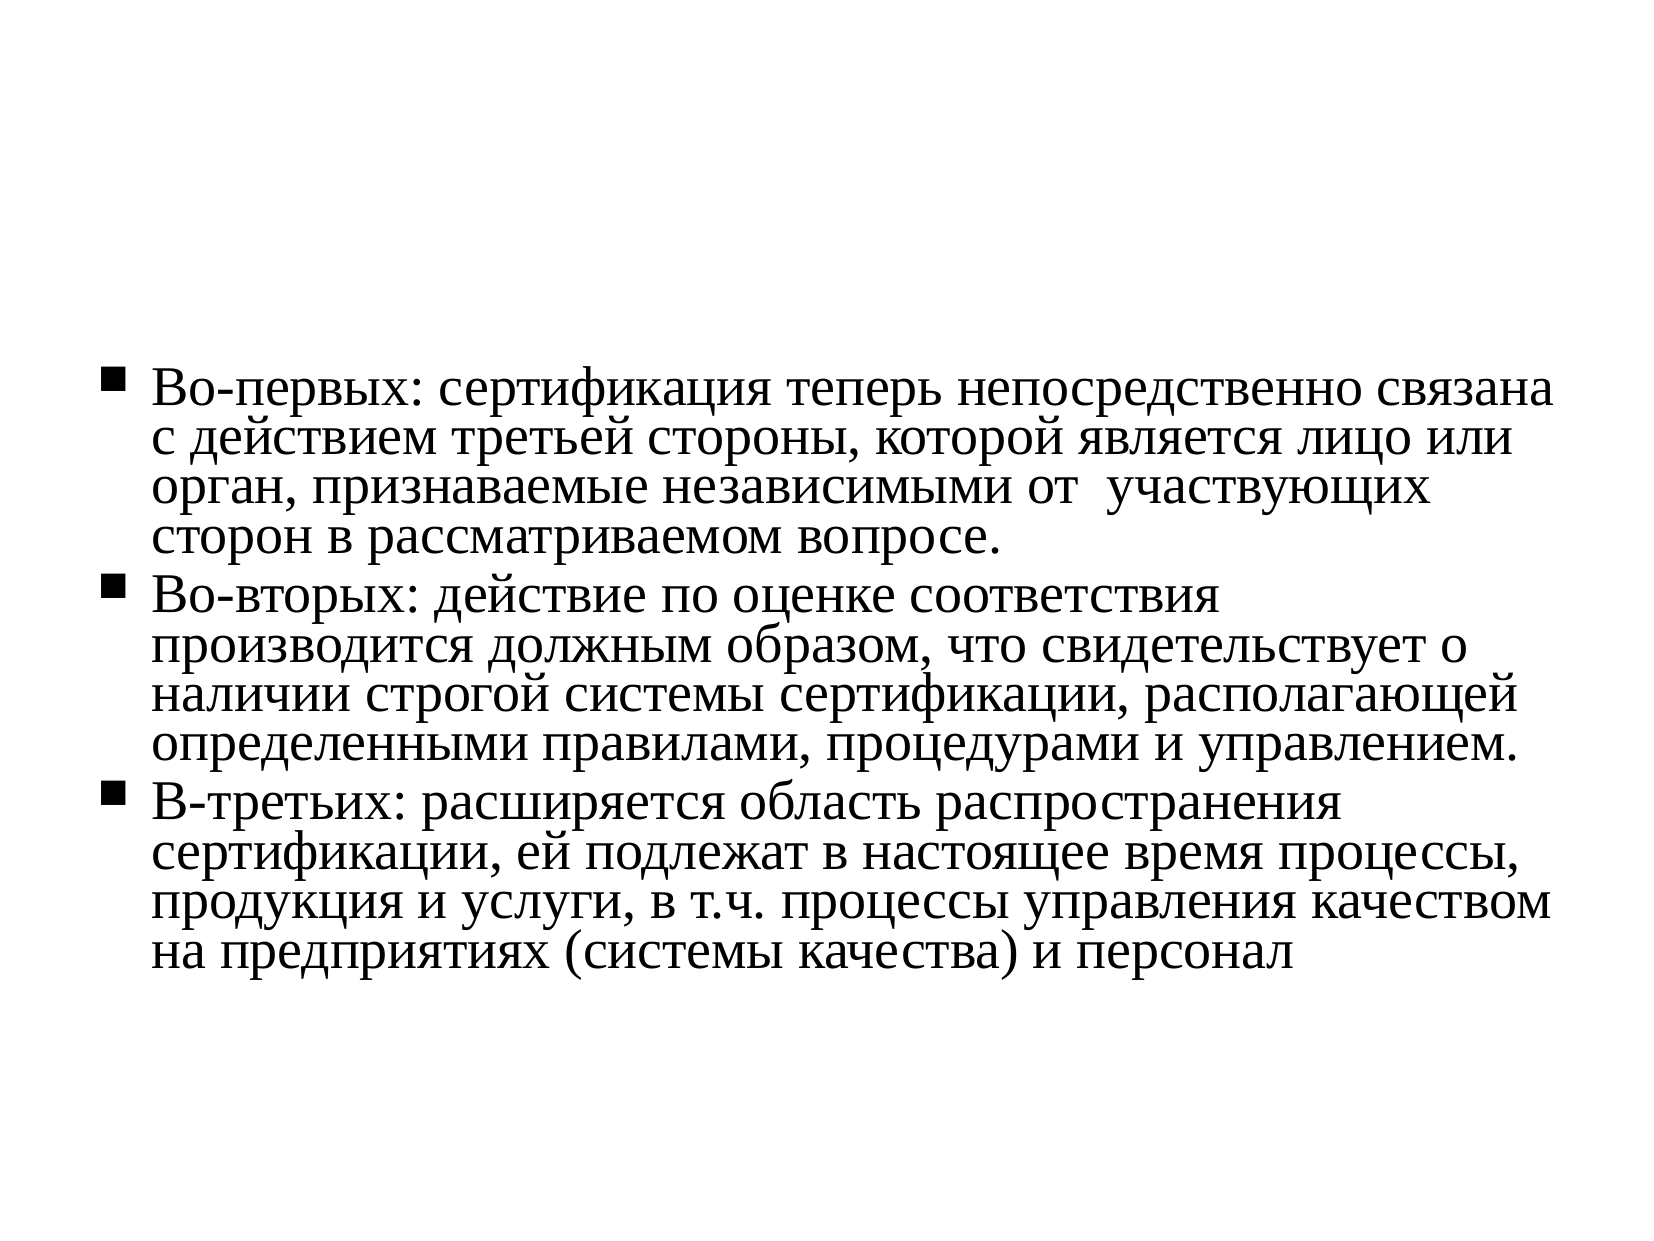

# Во-первых: сертификация теперь непосредственно связана с действием третьей стороны, которой является лицо или орган, признаваемые независимыми от участвующих сторон в рассматриваемом вопросе.
Во-вторых: действие по оценке соответствия производится должным образом, что свидетельствует о наличии строгой системы сертификации, располагающей определенными правилами, процедурами и управлением.
В-третьих: расширяется область распространения сертификации, ей подлежат в настоящее время процессы, продукция и услуги, в т.ч. процессы управления качеством на предприятиях (системы качества) и персонал